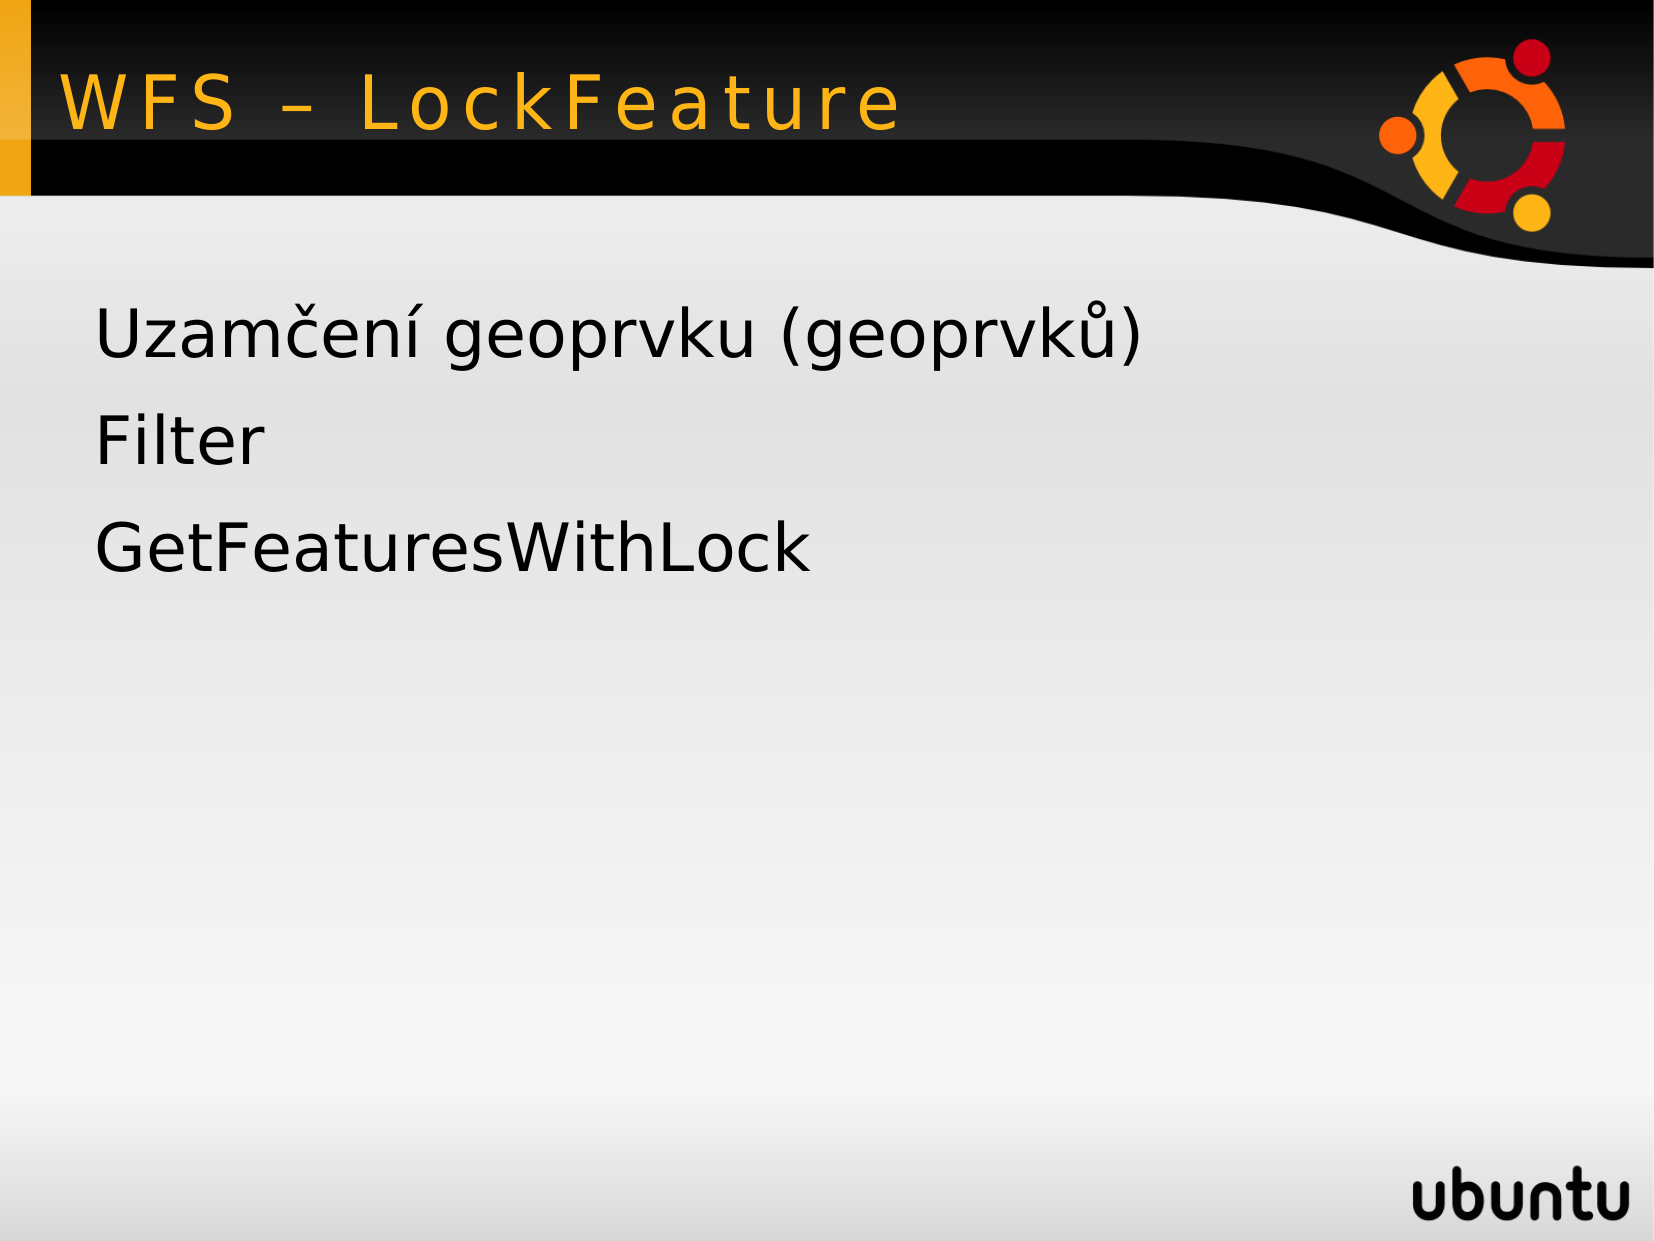

# WFS – LockFeature
Uzamčení geoprvku (geoprvků)
Filter
GetFeaturesWithLock